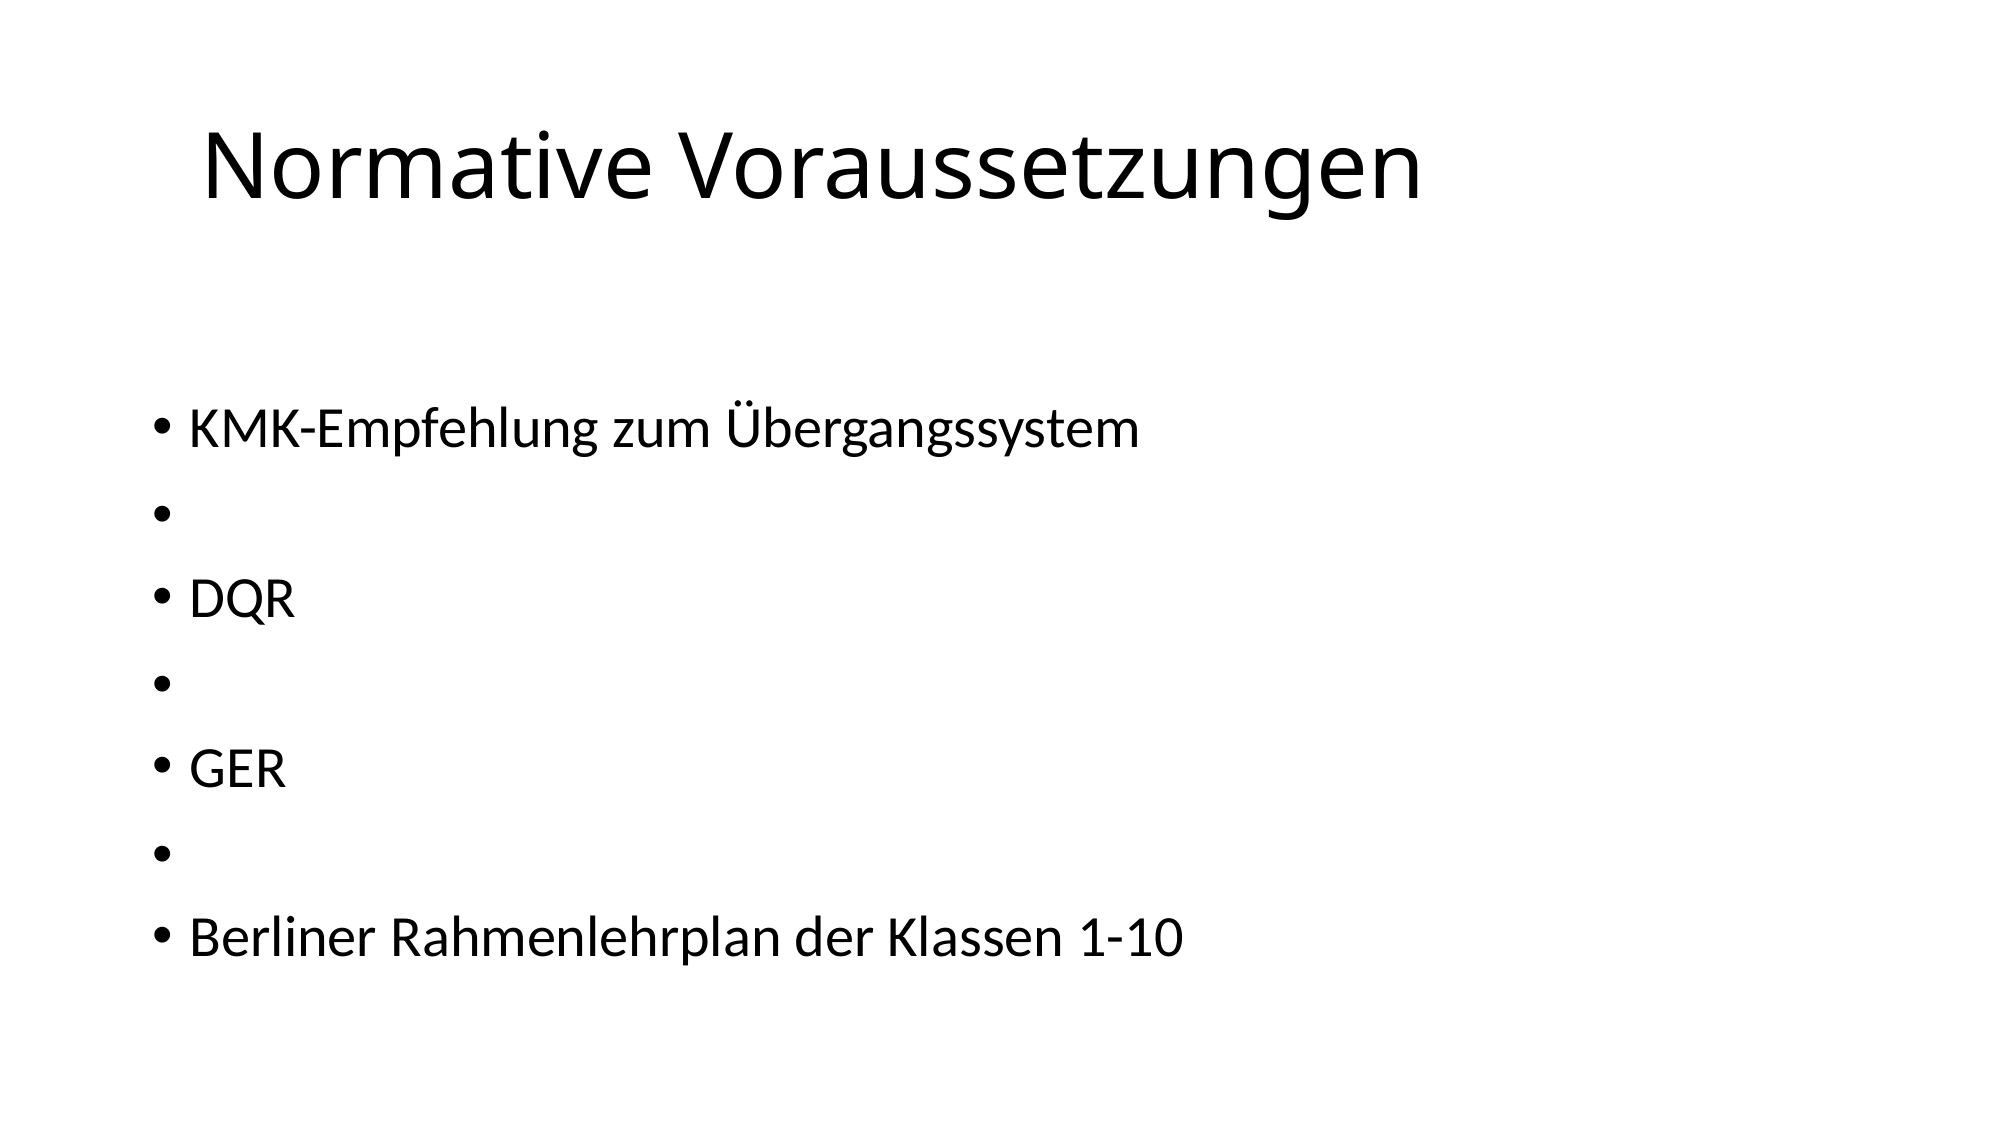

# Normative Voraussetzungen
KMK-Empfehlung zum Übergangssystem
DQR
GER
Berliner Rahmenlehrplan der Klassen 1-10